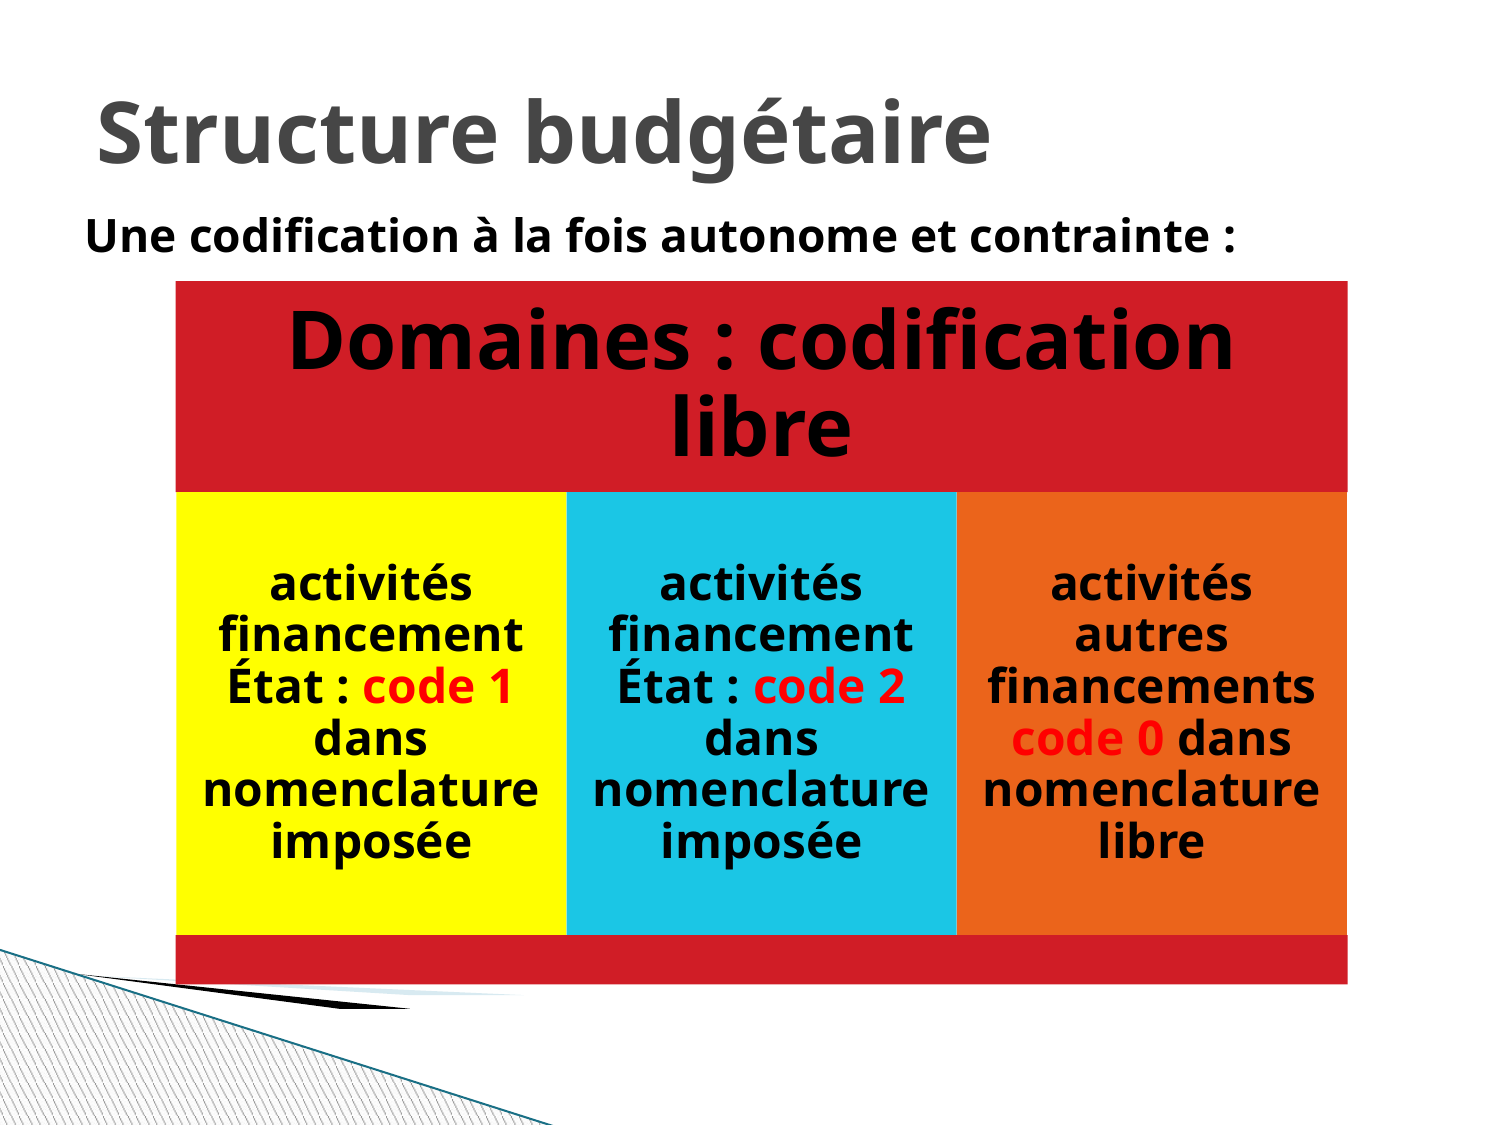

Structure budgétaire
# Une codification à la fois autonome et contrainte :
Domaines : codification libre
activités financement État : code 1 dans nomenclature imposée
activités financement État : code 2 dans nomenclature imposée
activités autres financements code 0 dans nomenclature libre